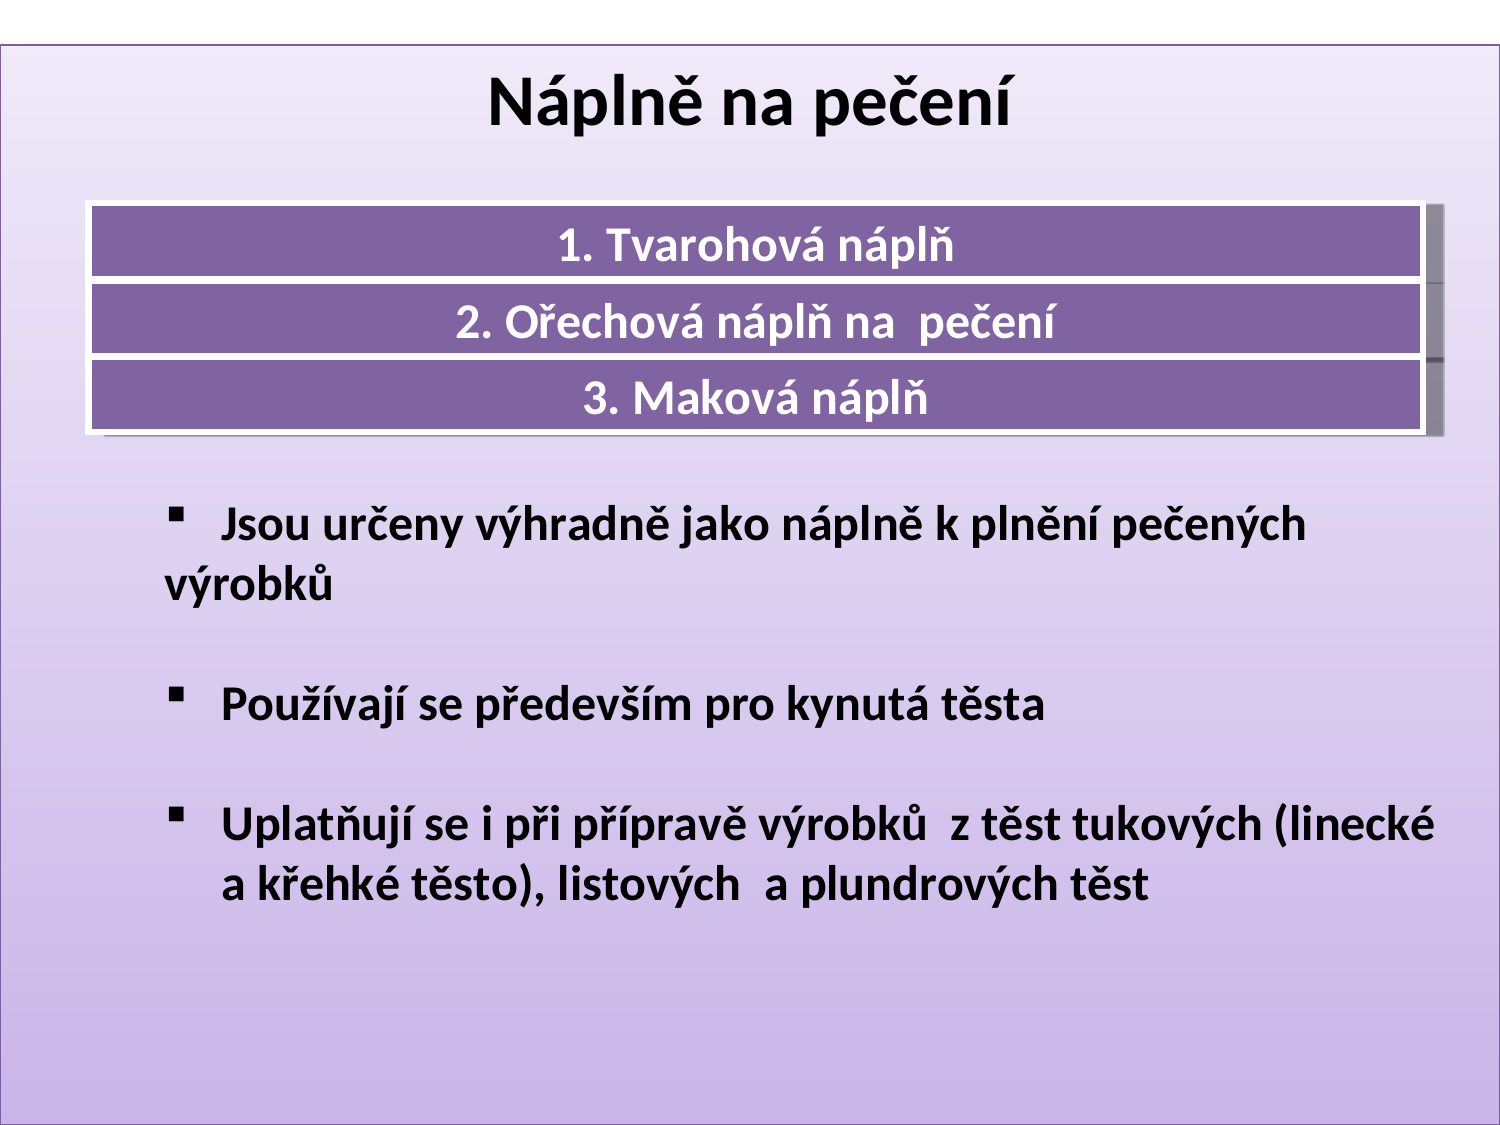

#
Náplně na pečení
 Jsou určeny výhradně jako náplně k plnění pečených 	výrobků
 Používají se především pro kynutá těsta
 Uplatňují se i při přípravě výrobků z těst tukových (linecké 	a křehké těsto), listových a plundrových těst
1. Tvarohová náplň
2. Ořechová náplň na pečení
3. Maková náplň